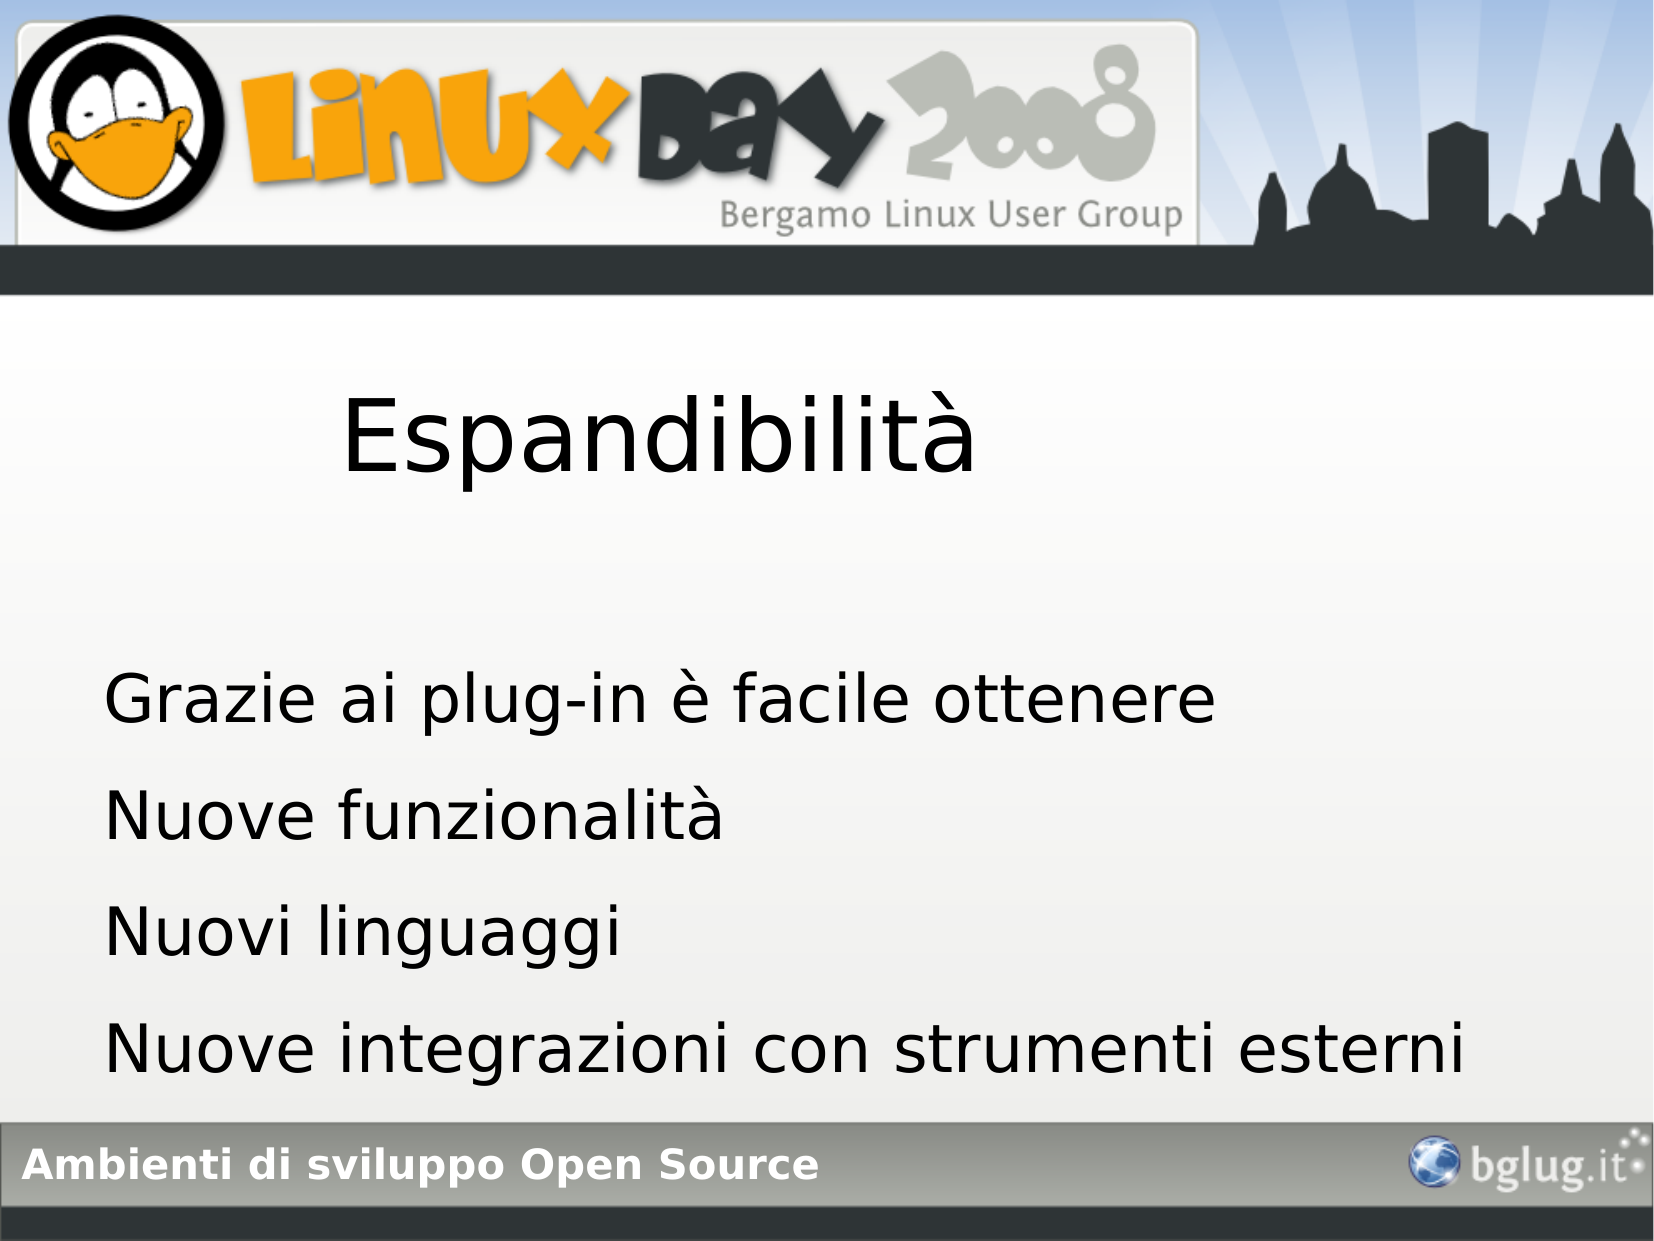

Espandibilità
Grazie ai plug-in è facile ottenere
Nuove funzionalità
Nuovi linguaggi
Nuove integrazioni con strumenti esterni
Ambienti di sviluppo Open Source